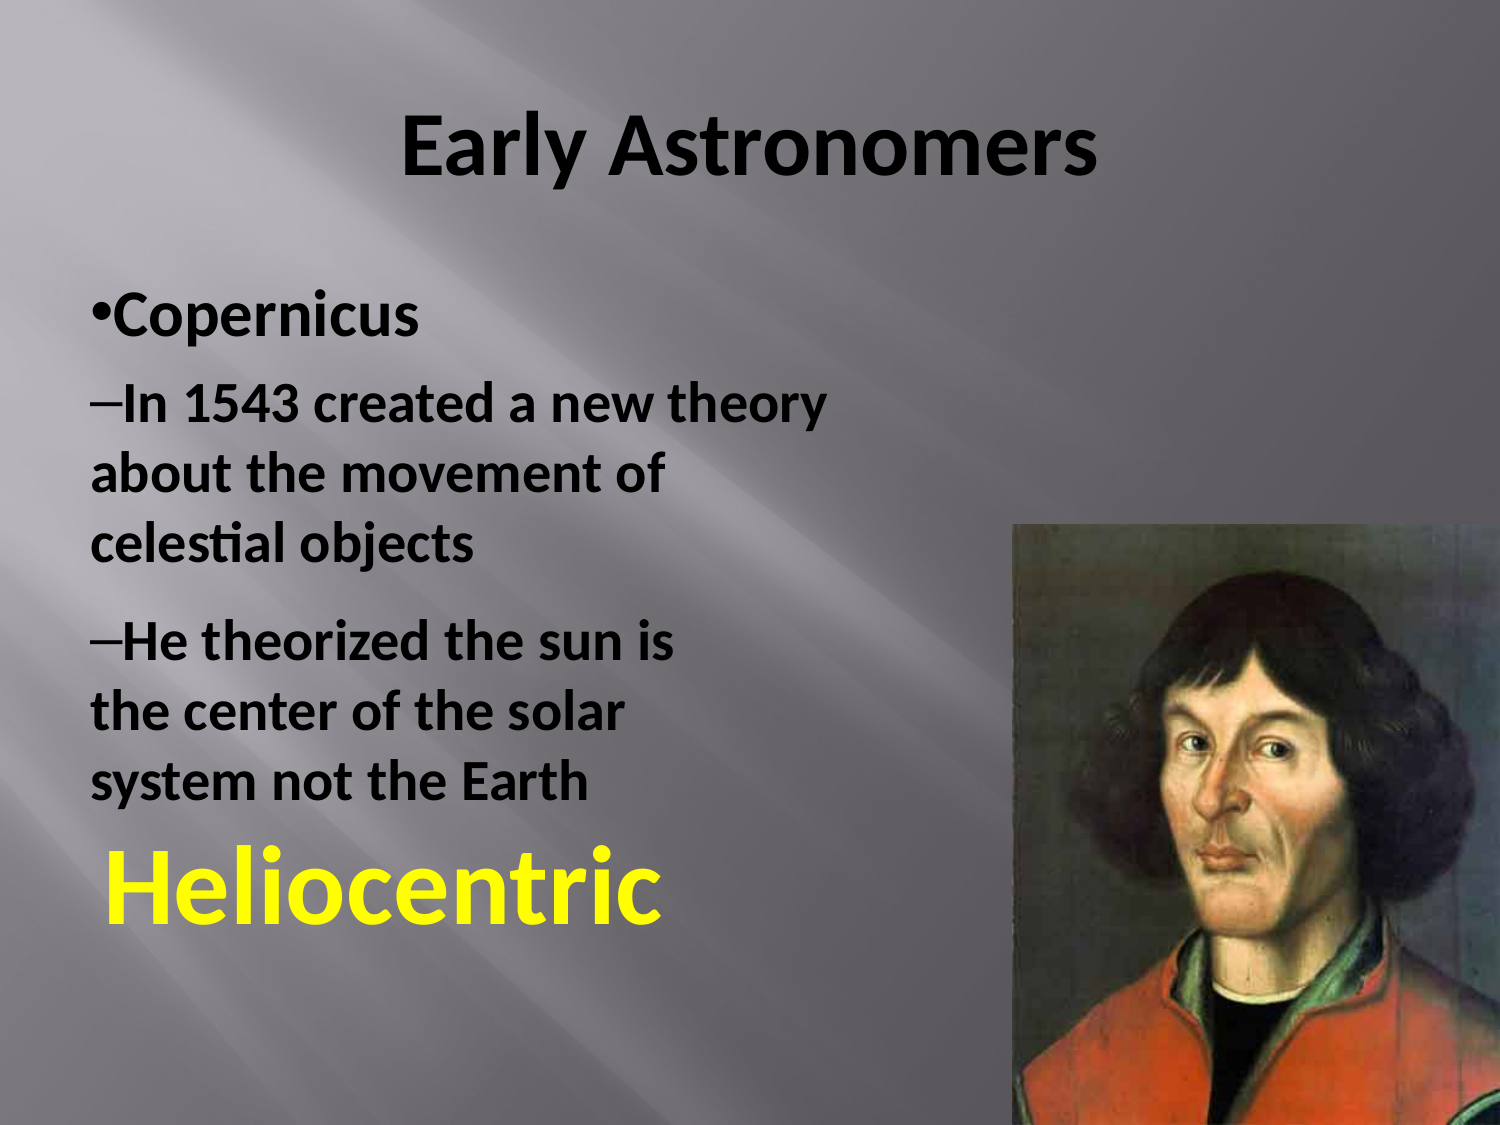

Early Astronomers
Copernicus
In 1543 created a new theory
about the movement of
celestial objects
He theorized the sun is
the center of the solar
system not the Earth
 Heliocentric